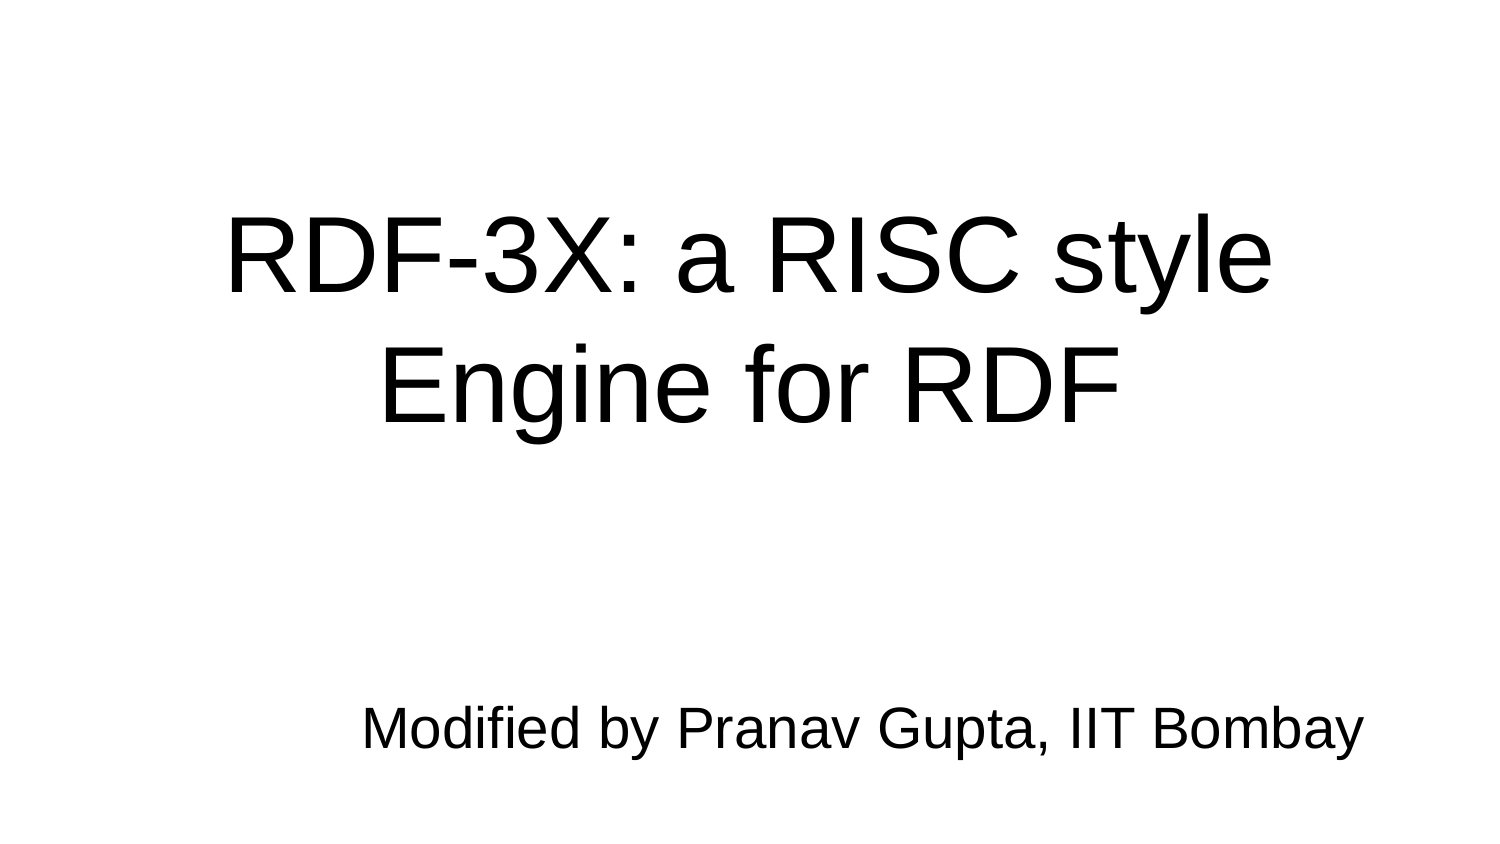

# RDF-3X: a RISC style Engine for RDF
				Modified by Pranav Gupta, IIT Bombay